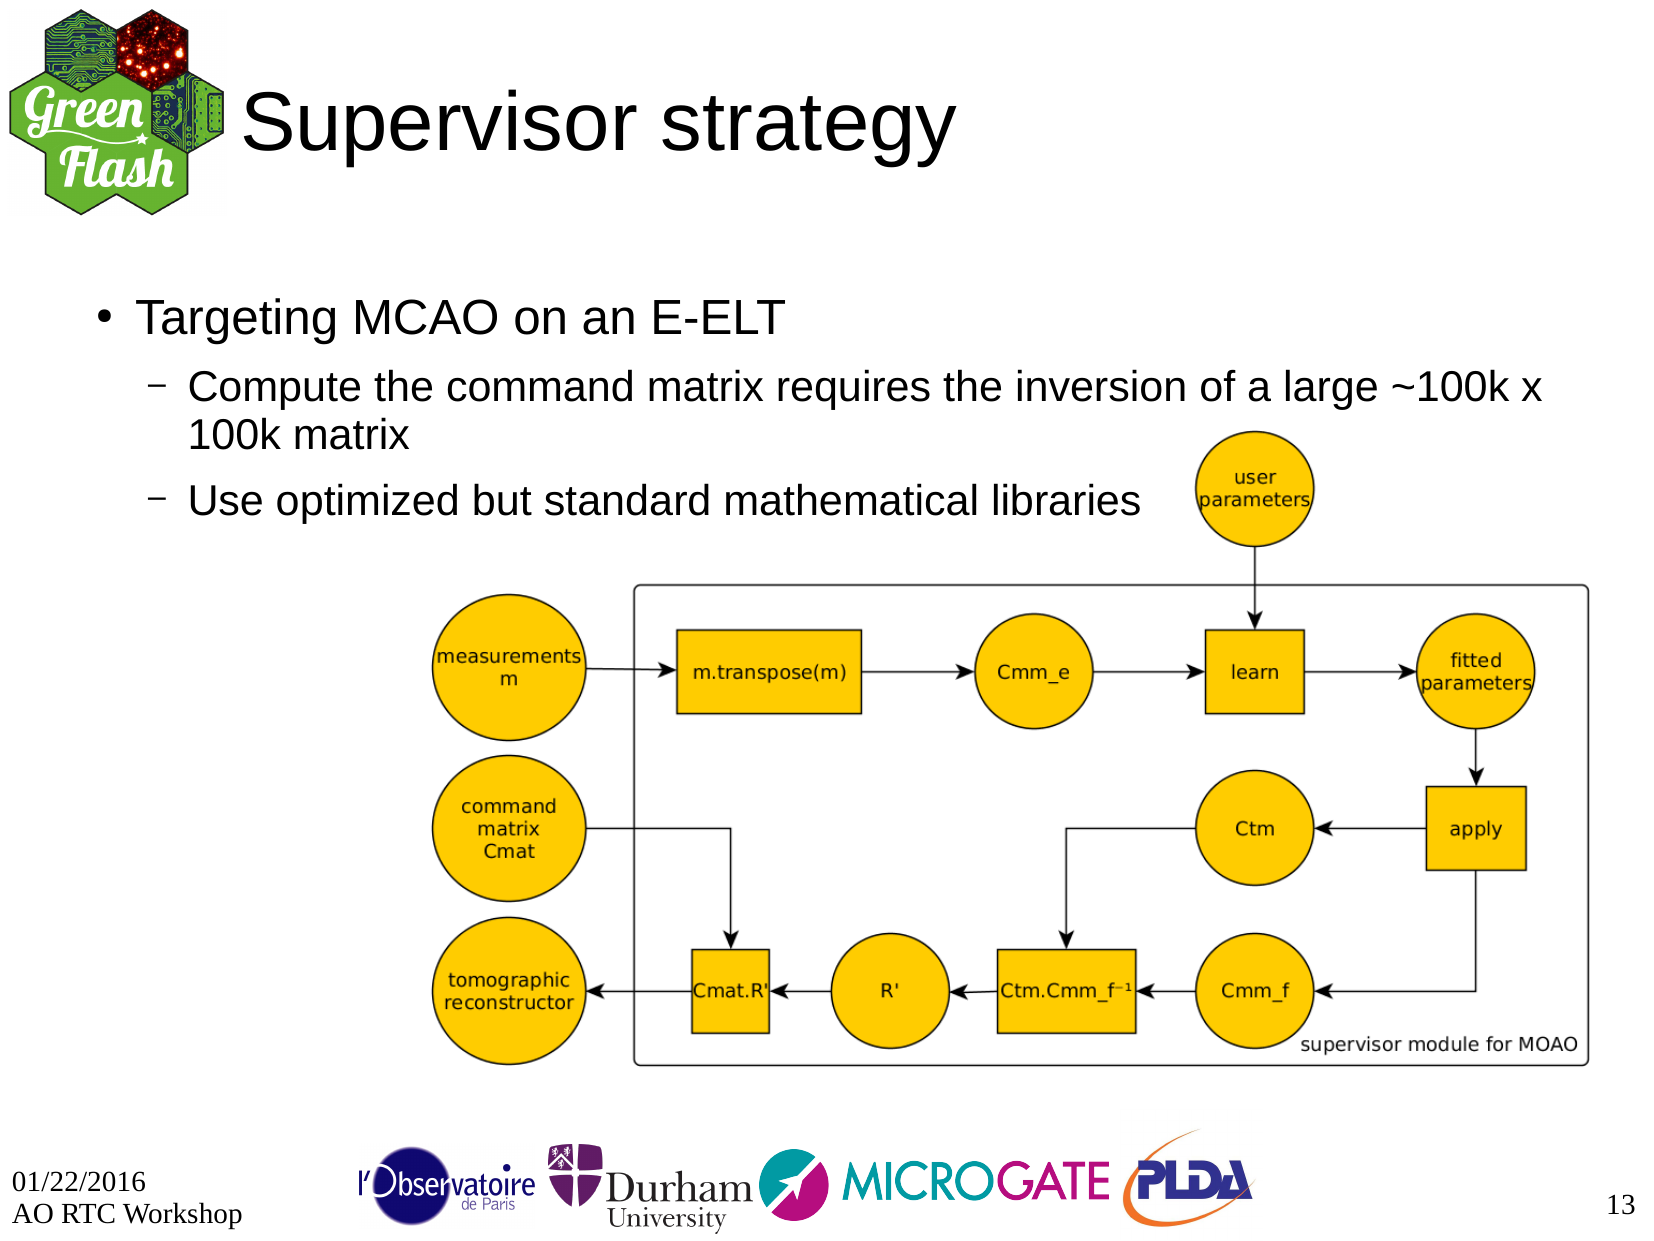

# Supervisor strategy
Targeting MCAO on an E-ELT
Compute the command matrix requires the inversion of a large ~100k x 100k matrix
Use optimized but standard mathematical libraries
01/22/2016
13